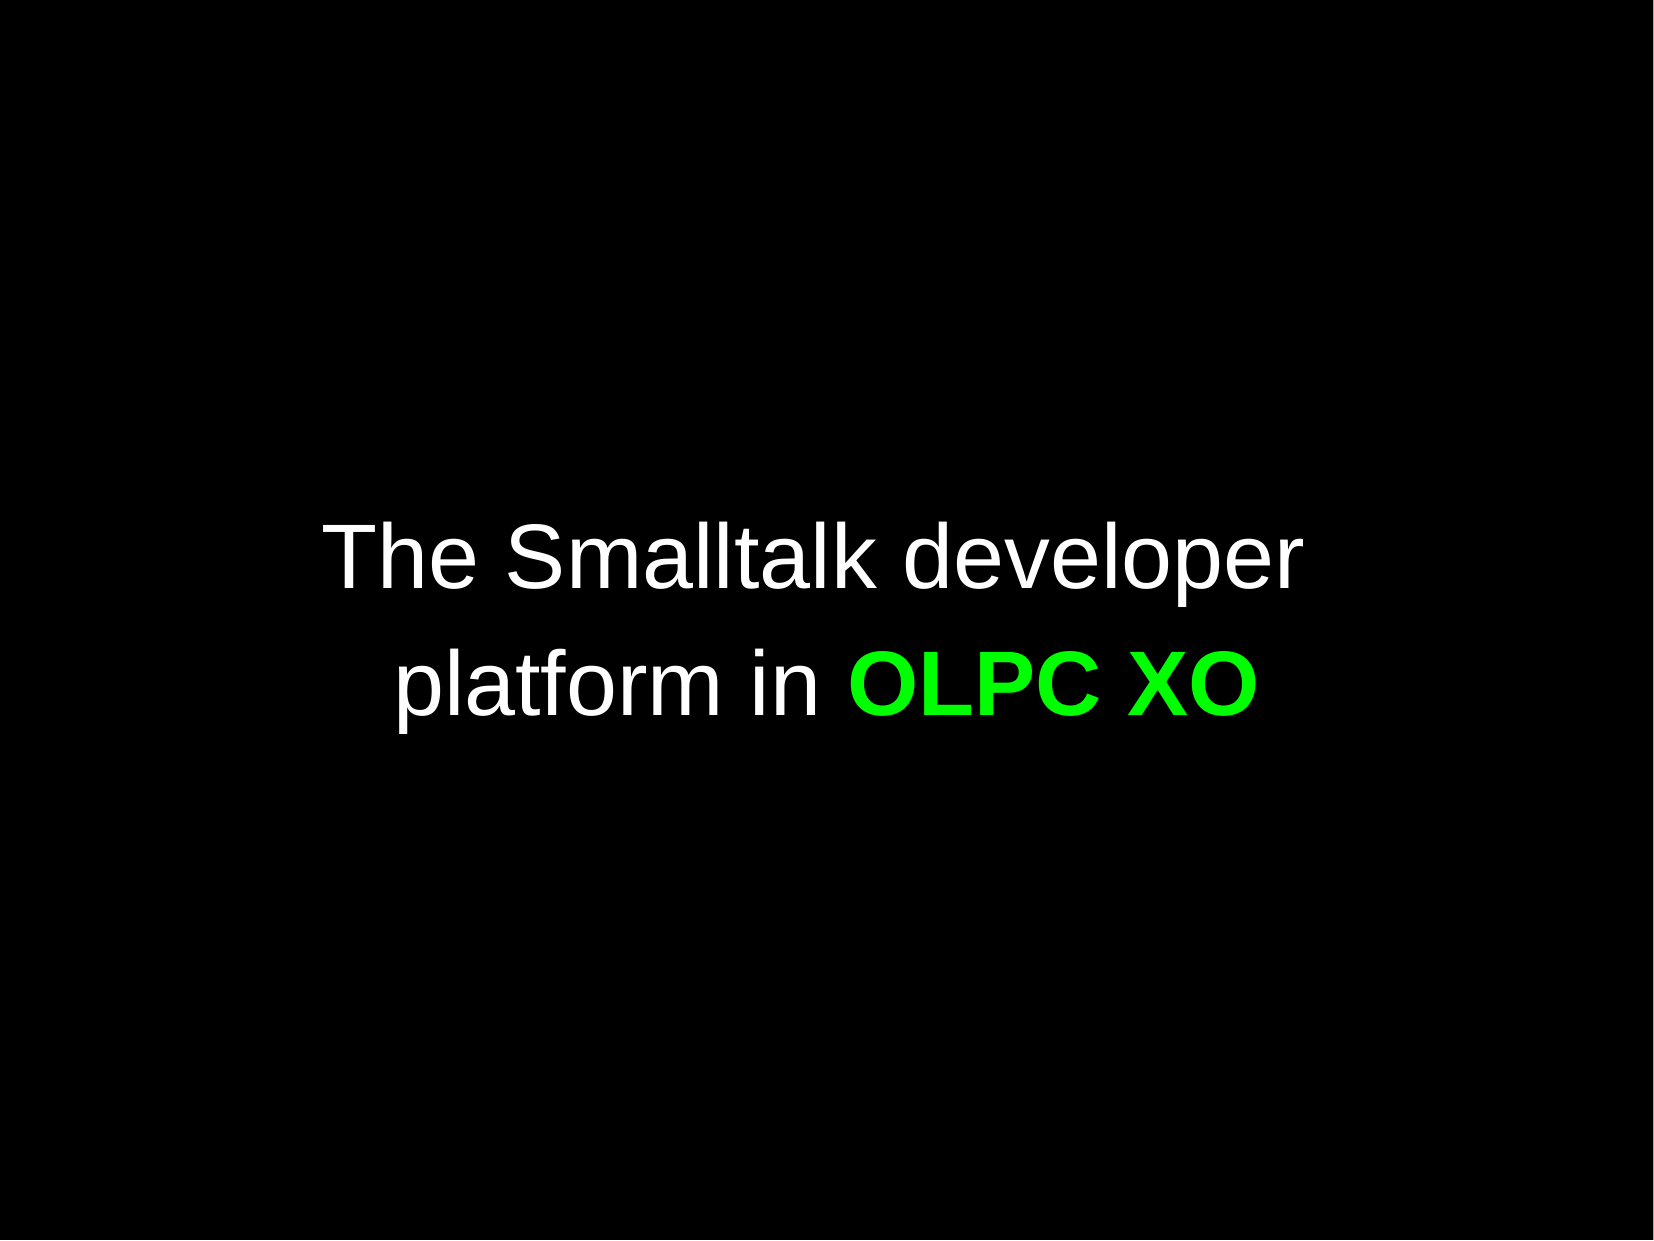

The Smalltalk developer
platform in OLPC XO